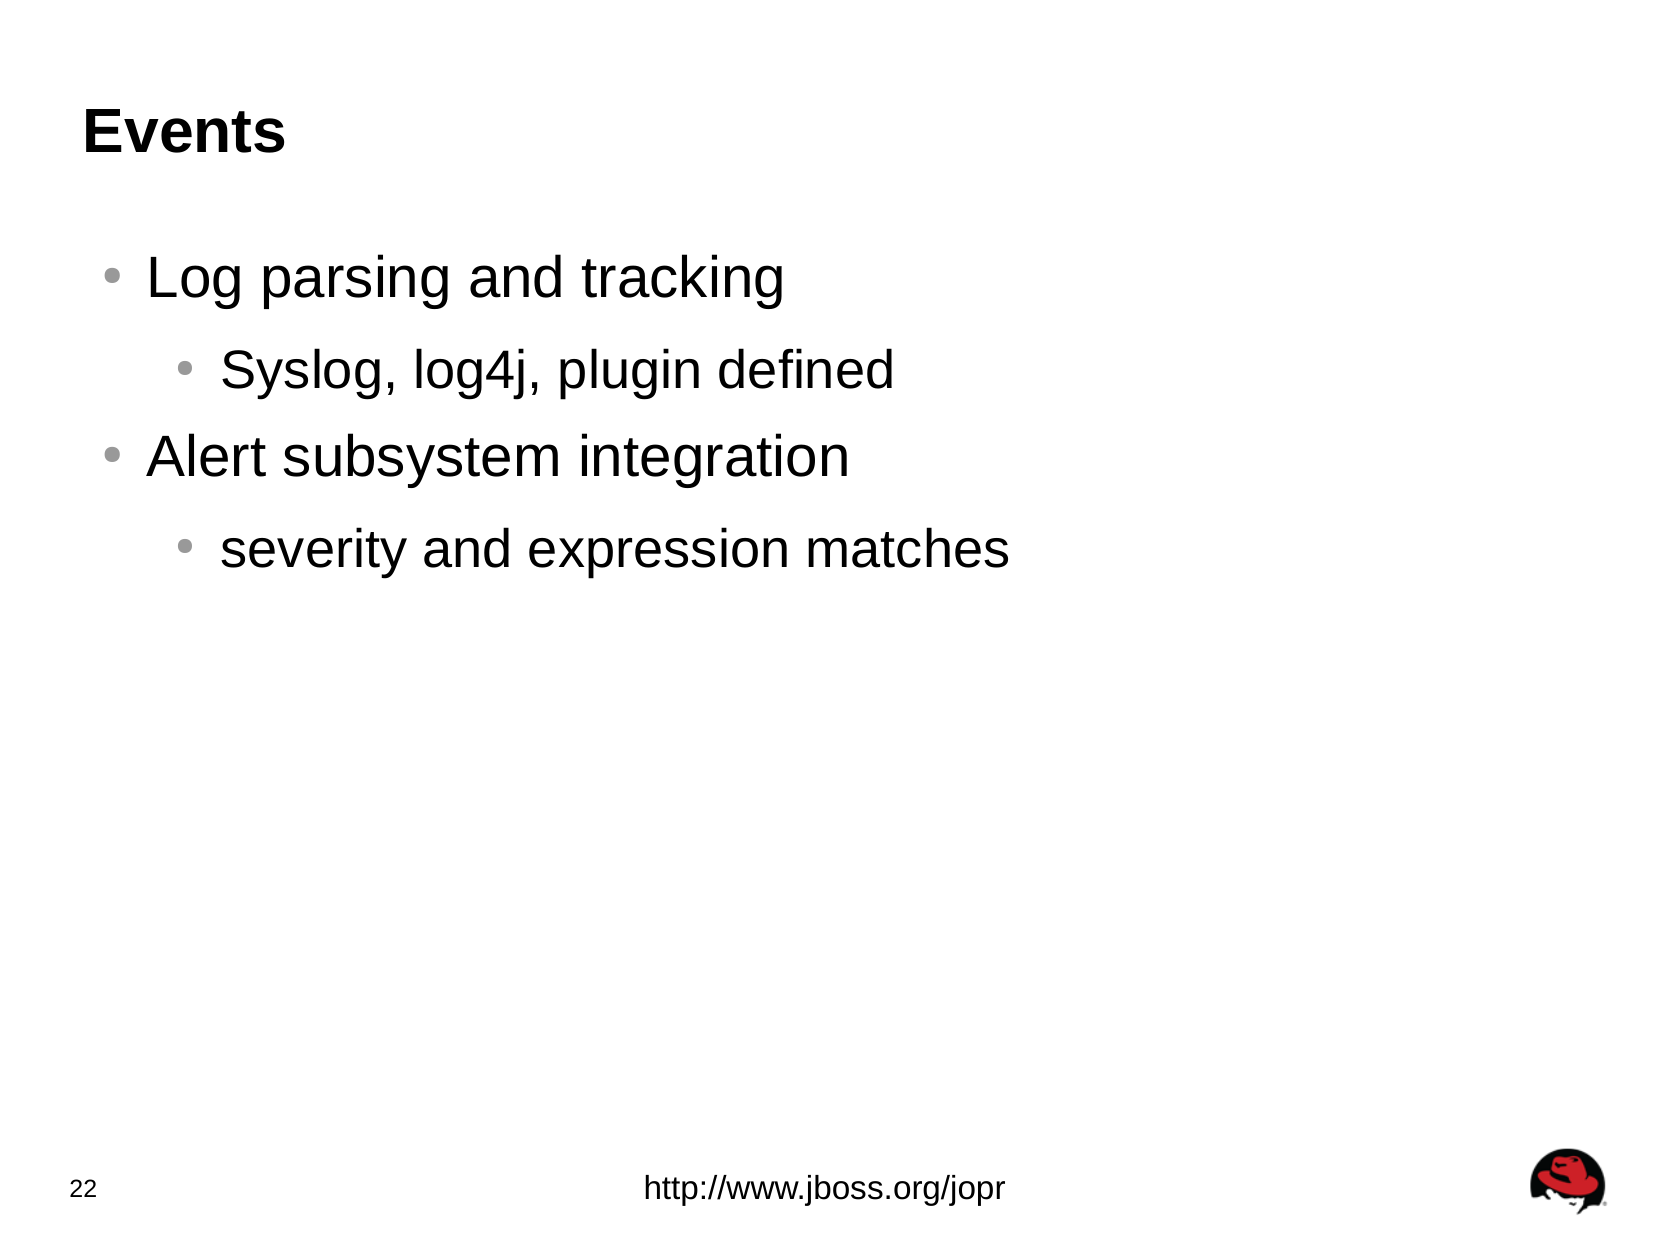

# Events
Log parsing and tracking
Syslog, log4j, plugin defined
Alert subsystem integration
severity and expression matches